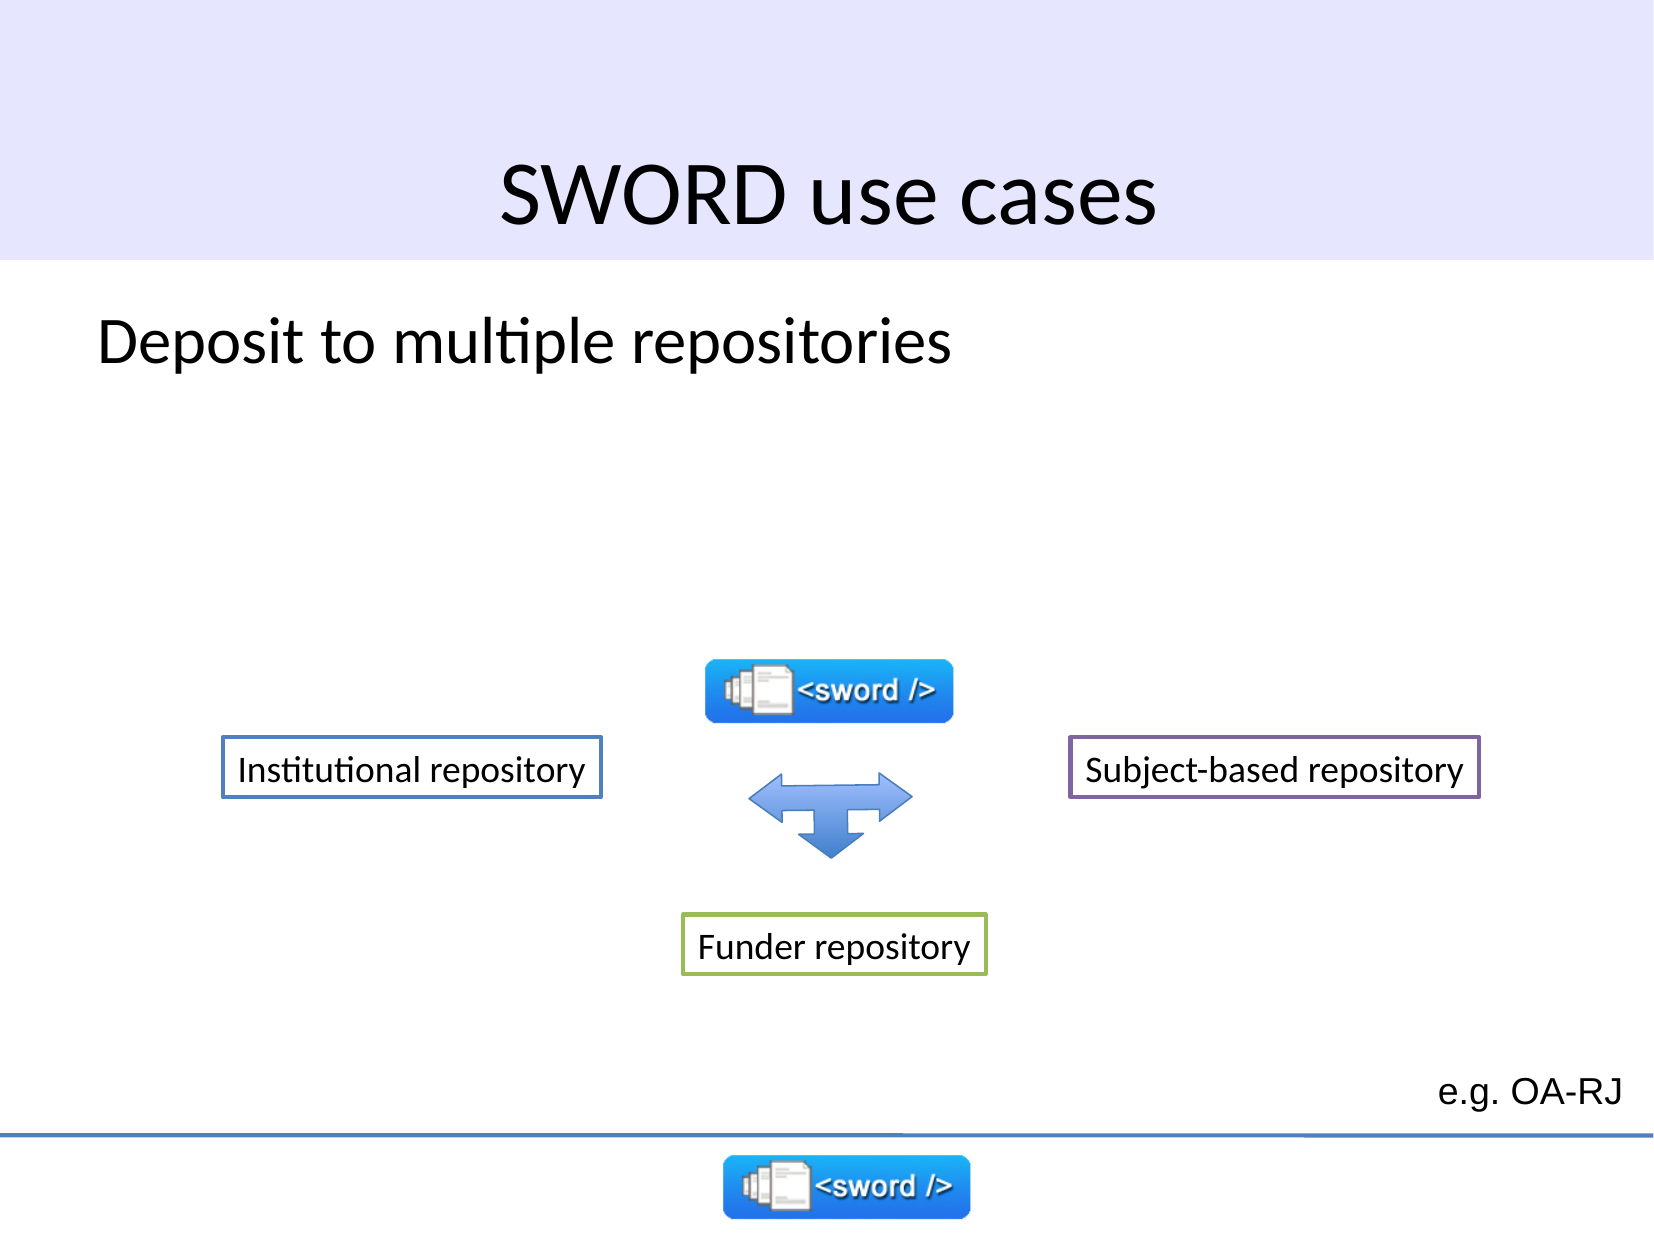

SWORD use cases
# Deposit to multiple repositories
Institutional repository
Subject-based repository
Funder repository
e.g. OA-RJ